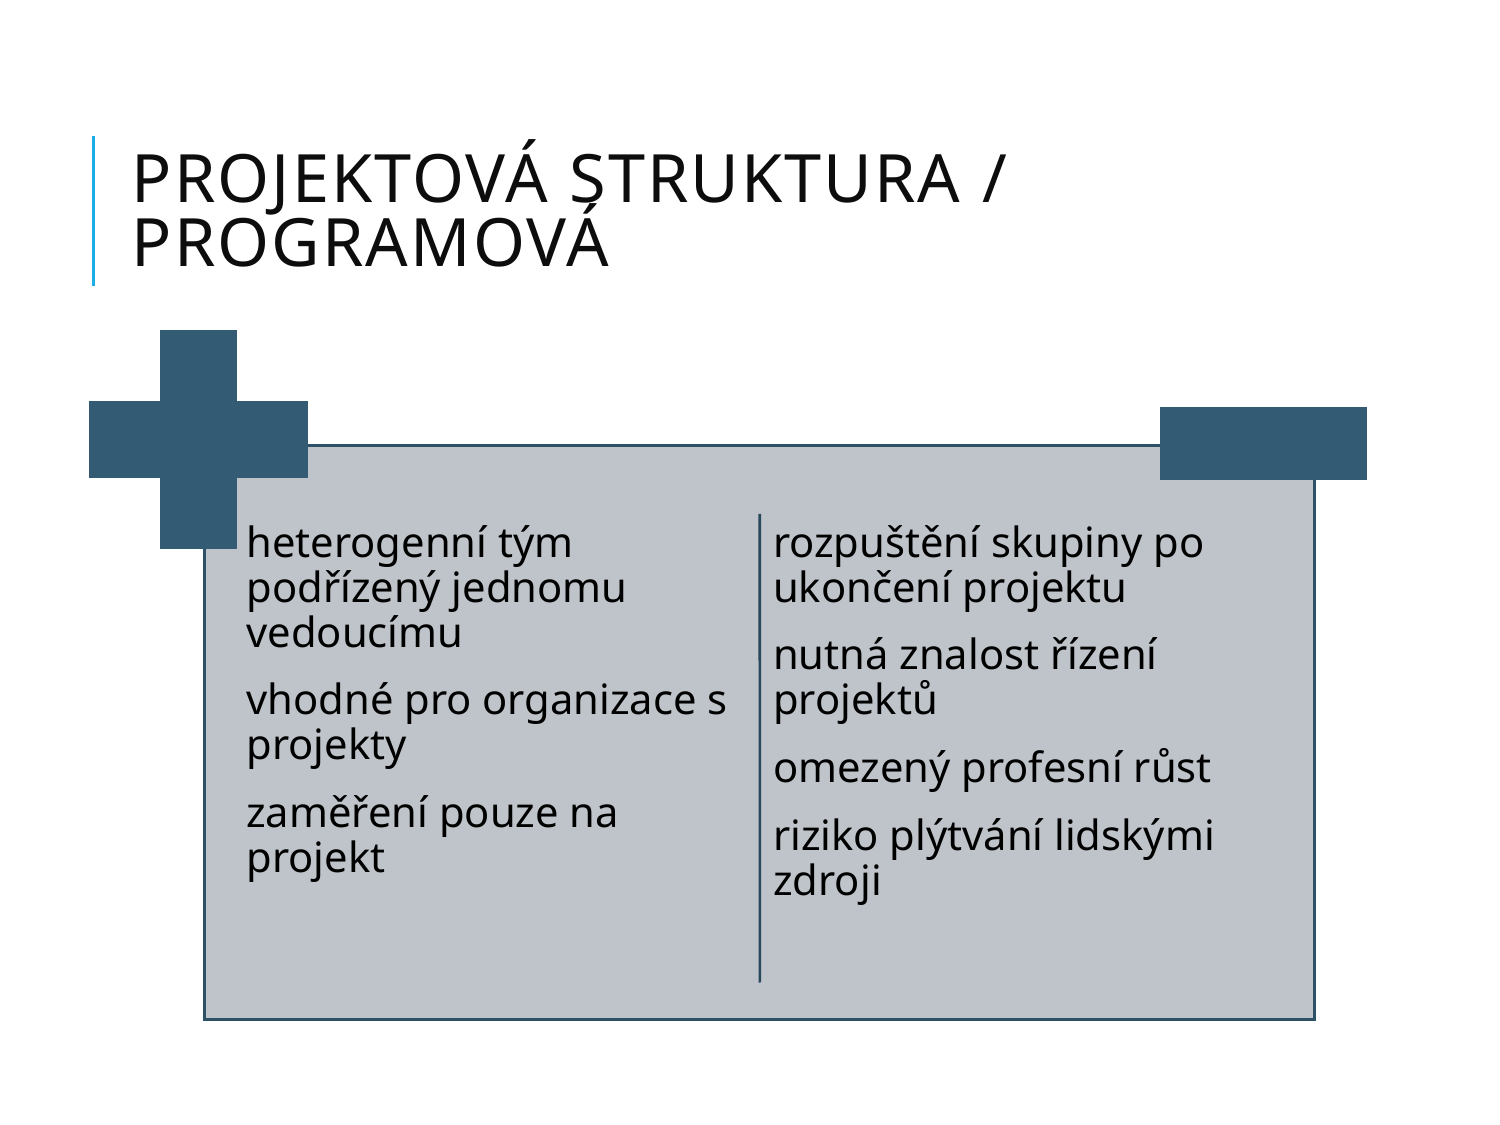

# Projektová struktura / programová
heterogenní tým podřízený jednomu vedoucímu
vhodné pro organizace s projekty
zaměření pouze na projekt
rozpuštění skupiny po ukončení projektu
nutná znalost řízení projektů
omezený profesní růst
riziko plýtvání lidskými zdroji